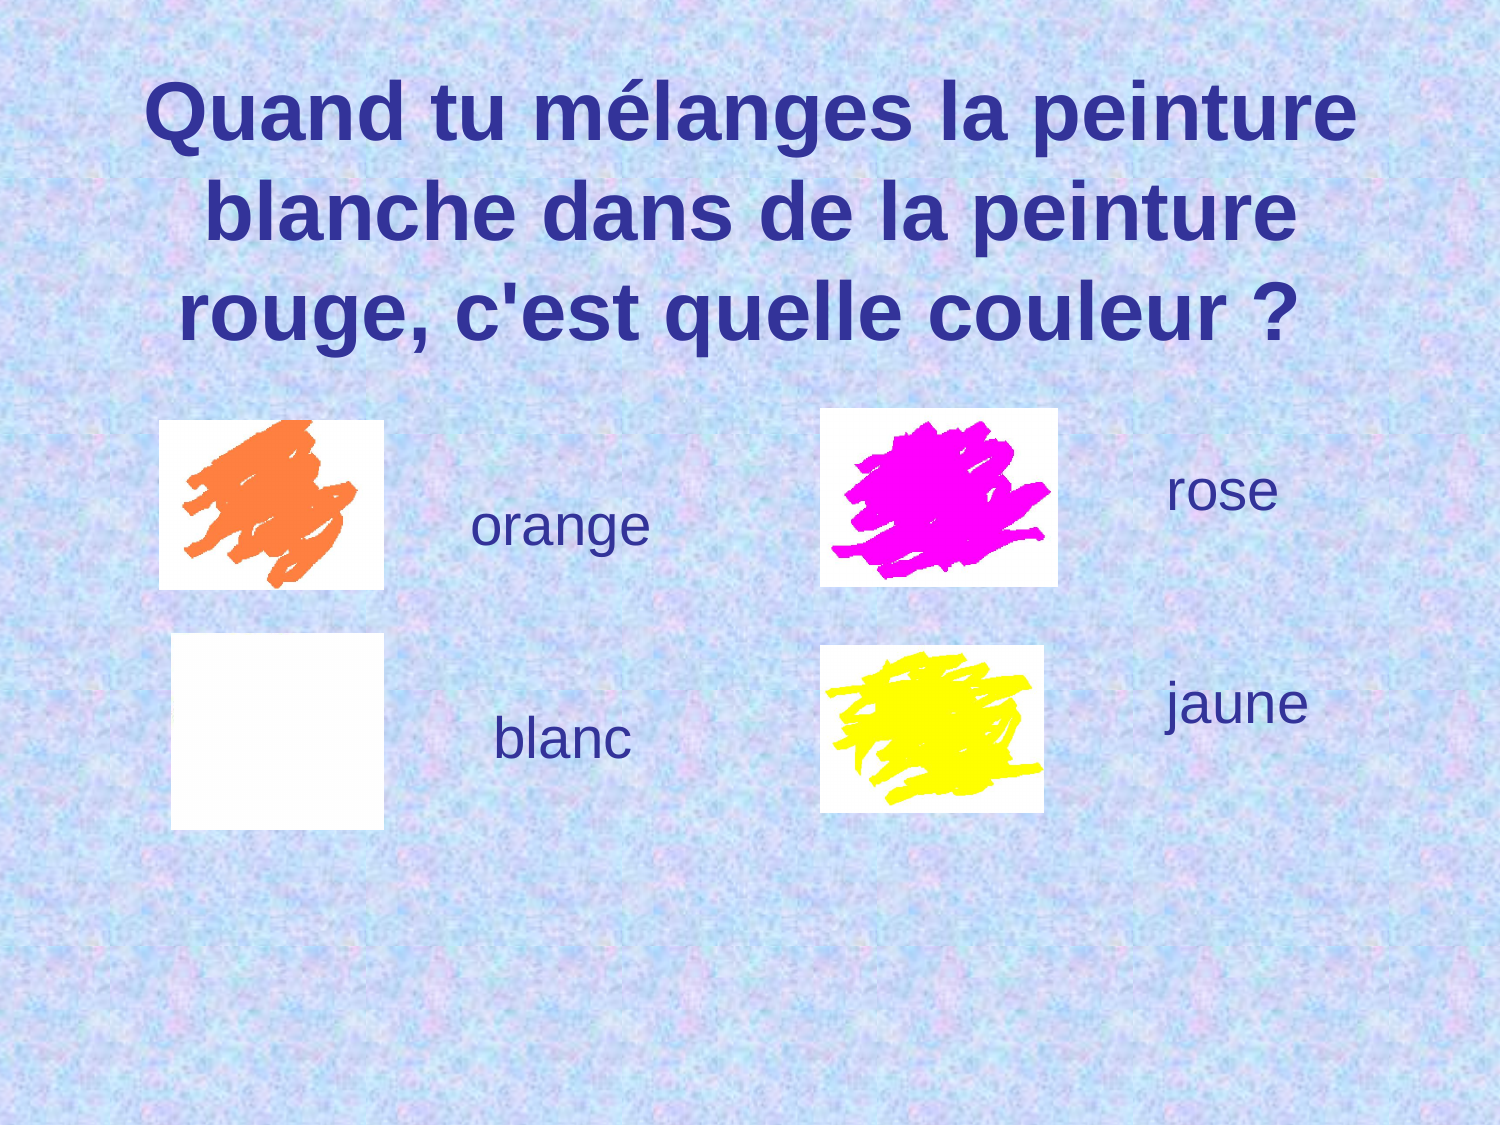

# Quand tu mélanges la peinture blanche dans de la peinture rouge, c'est quelle couleur ?
rose
orange
jaune
blanc